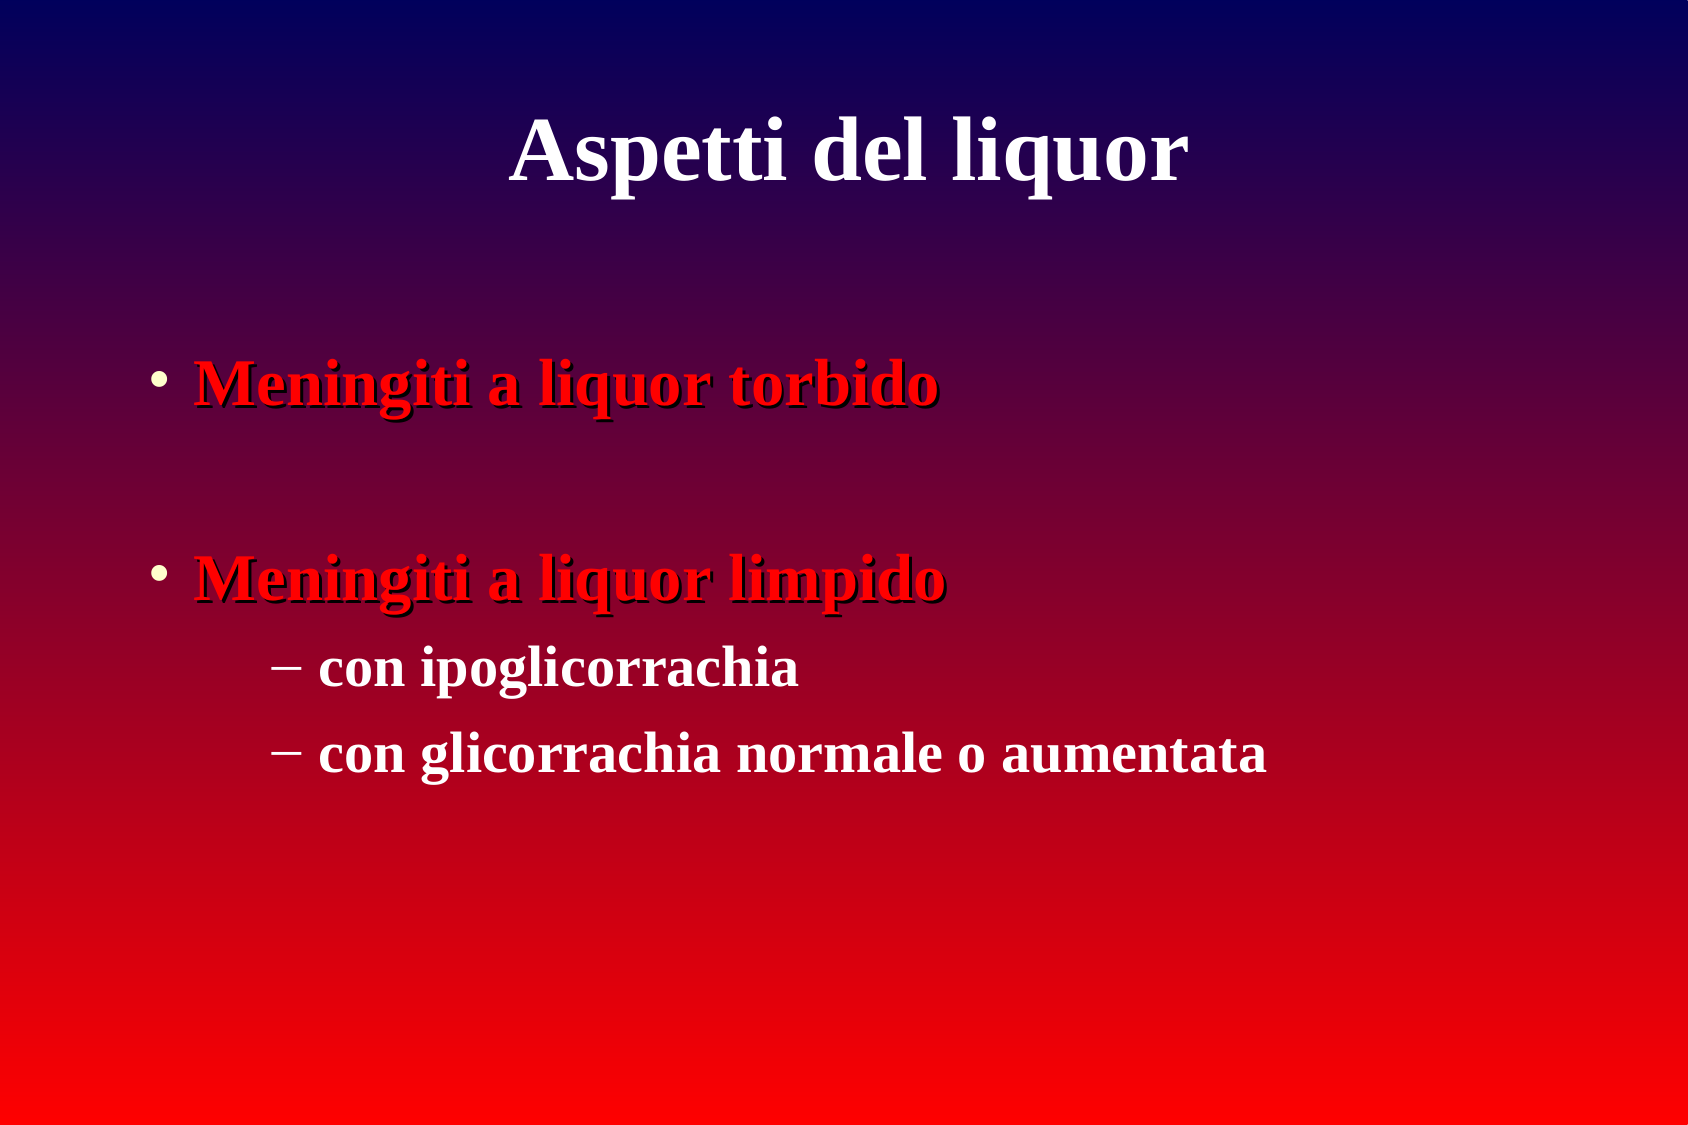

Aspetti del liquor
Meningiti a liquor torbido
Meningiti a liquor limpido
con ipoglicorrachia
con glicorrachia normale o aumentata